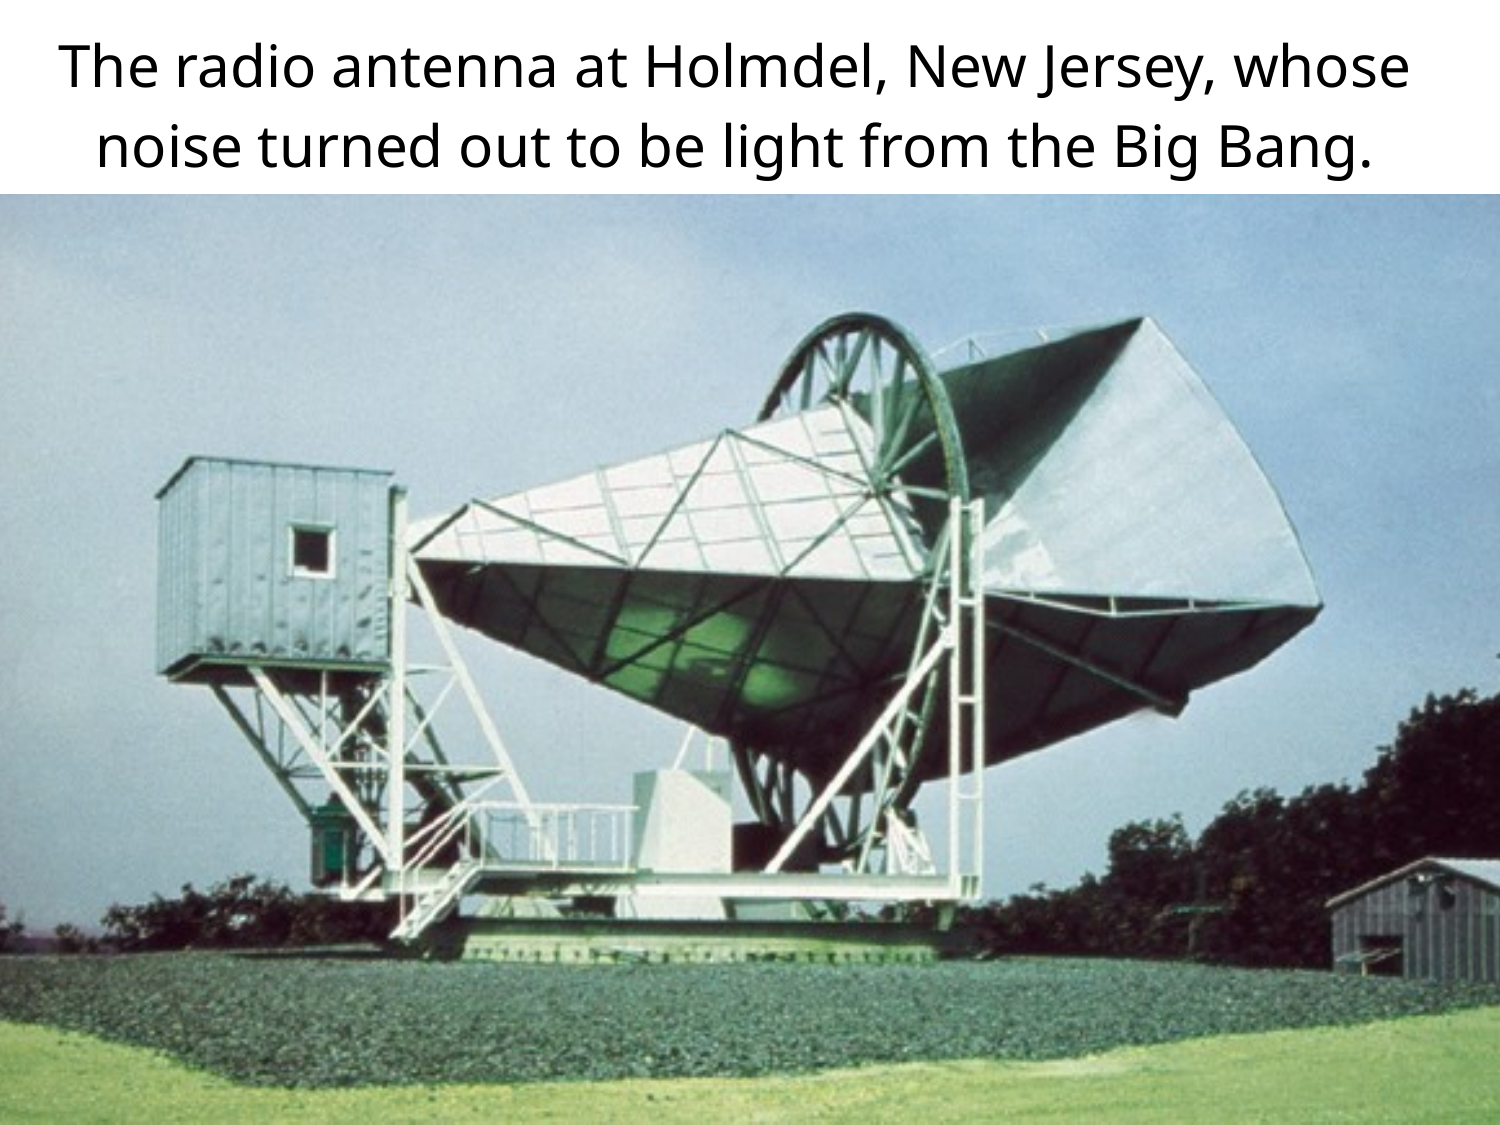

# The radio antenna at Holmdel, New Jersey, whose noise turned out to be light from the Big Bang.